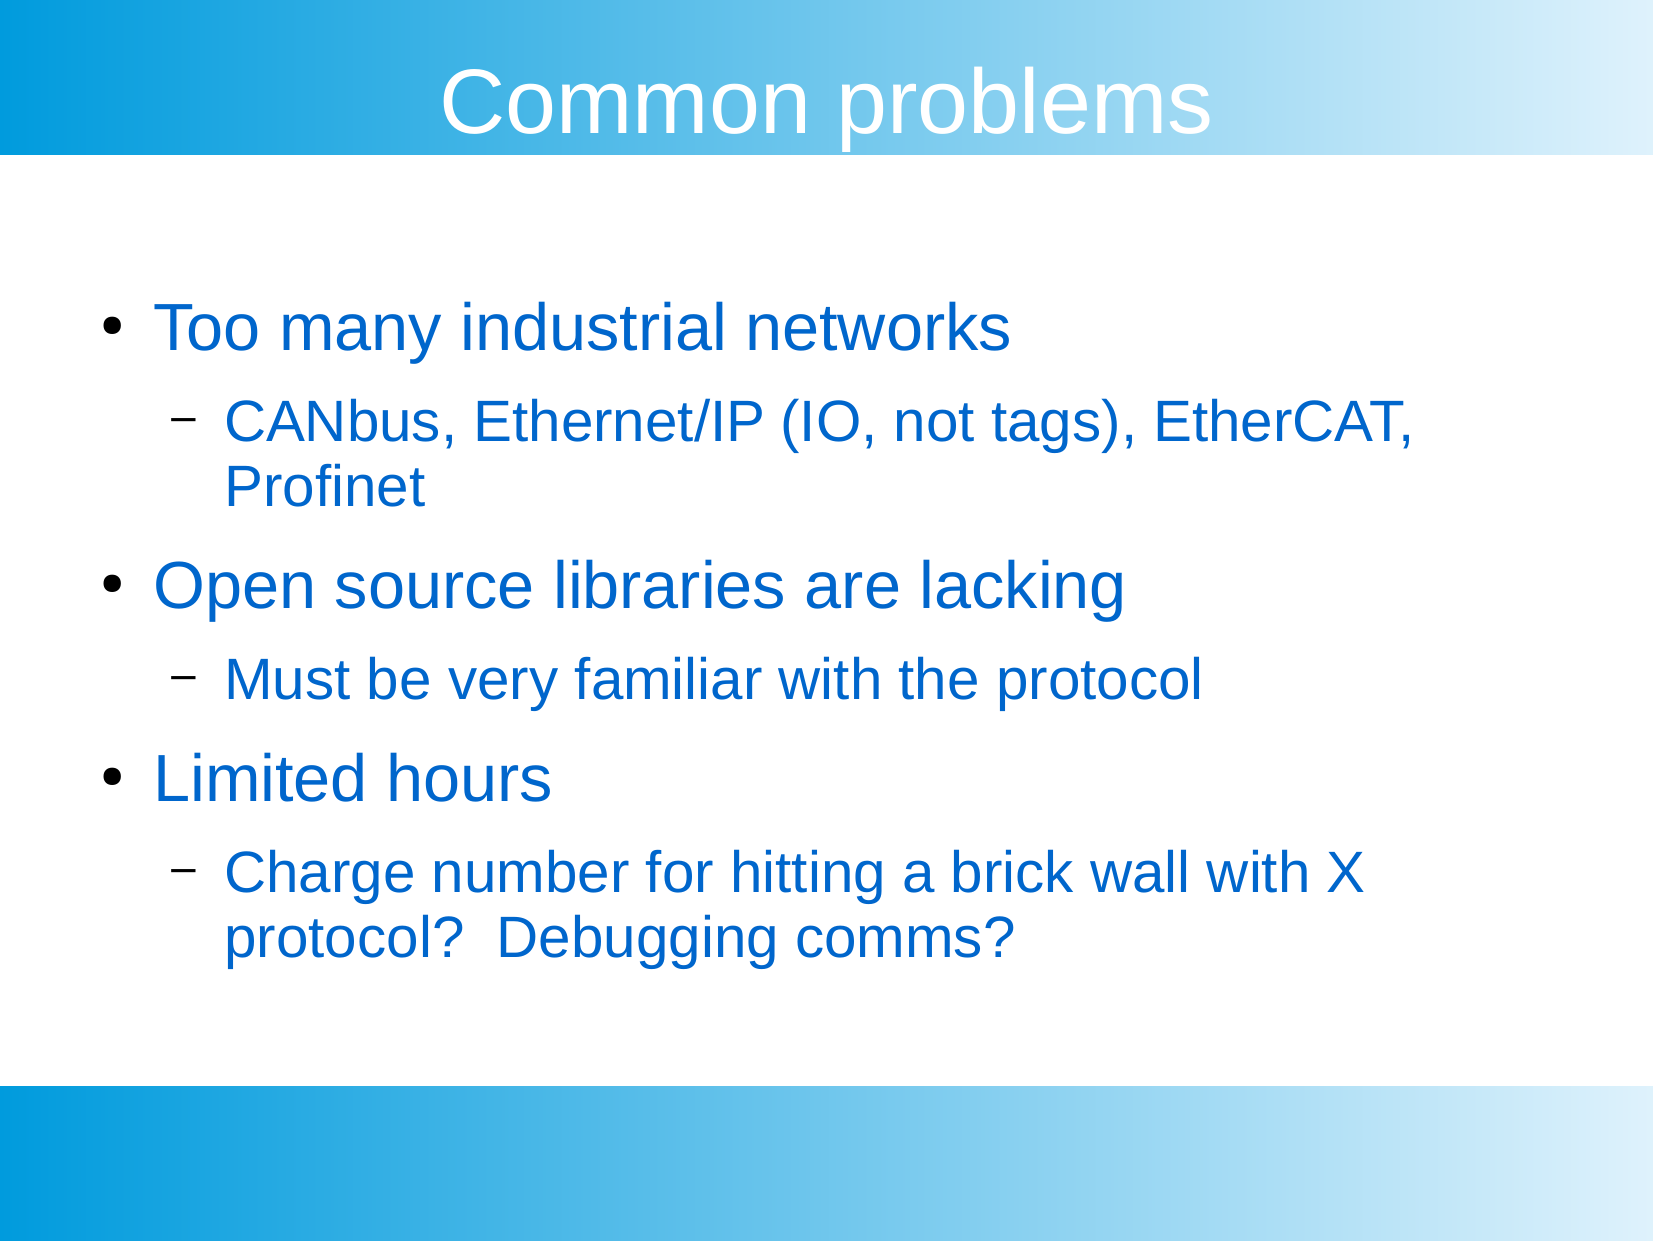

# Common problems
Too many industrial networks
CANbus, Ethernet/IP (IO, not tags), EtherCAT, Profinet
Open source libraries are lacking
Must be very familiar with the protocol
Limited hours
Charge number for hitting a brick wall with X protocol? Debugging comms?